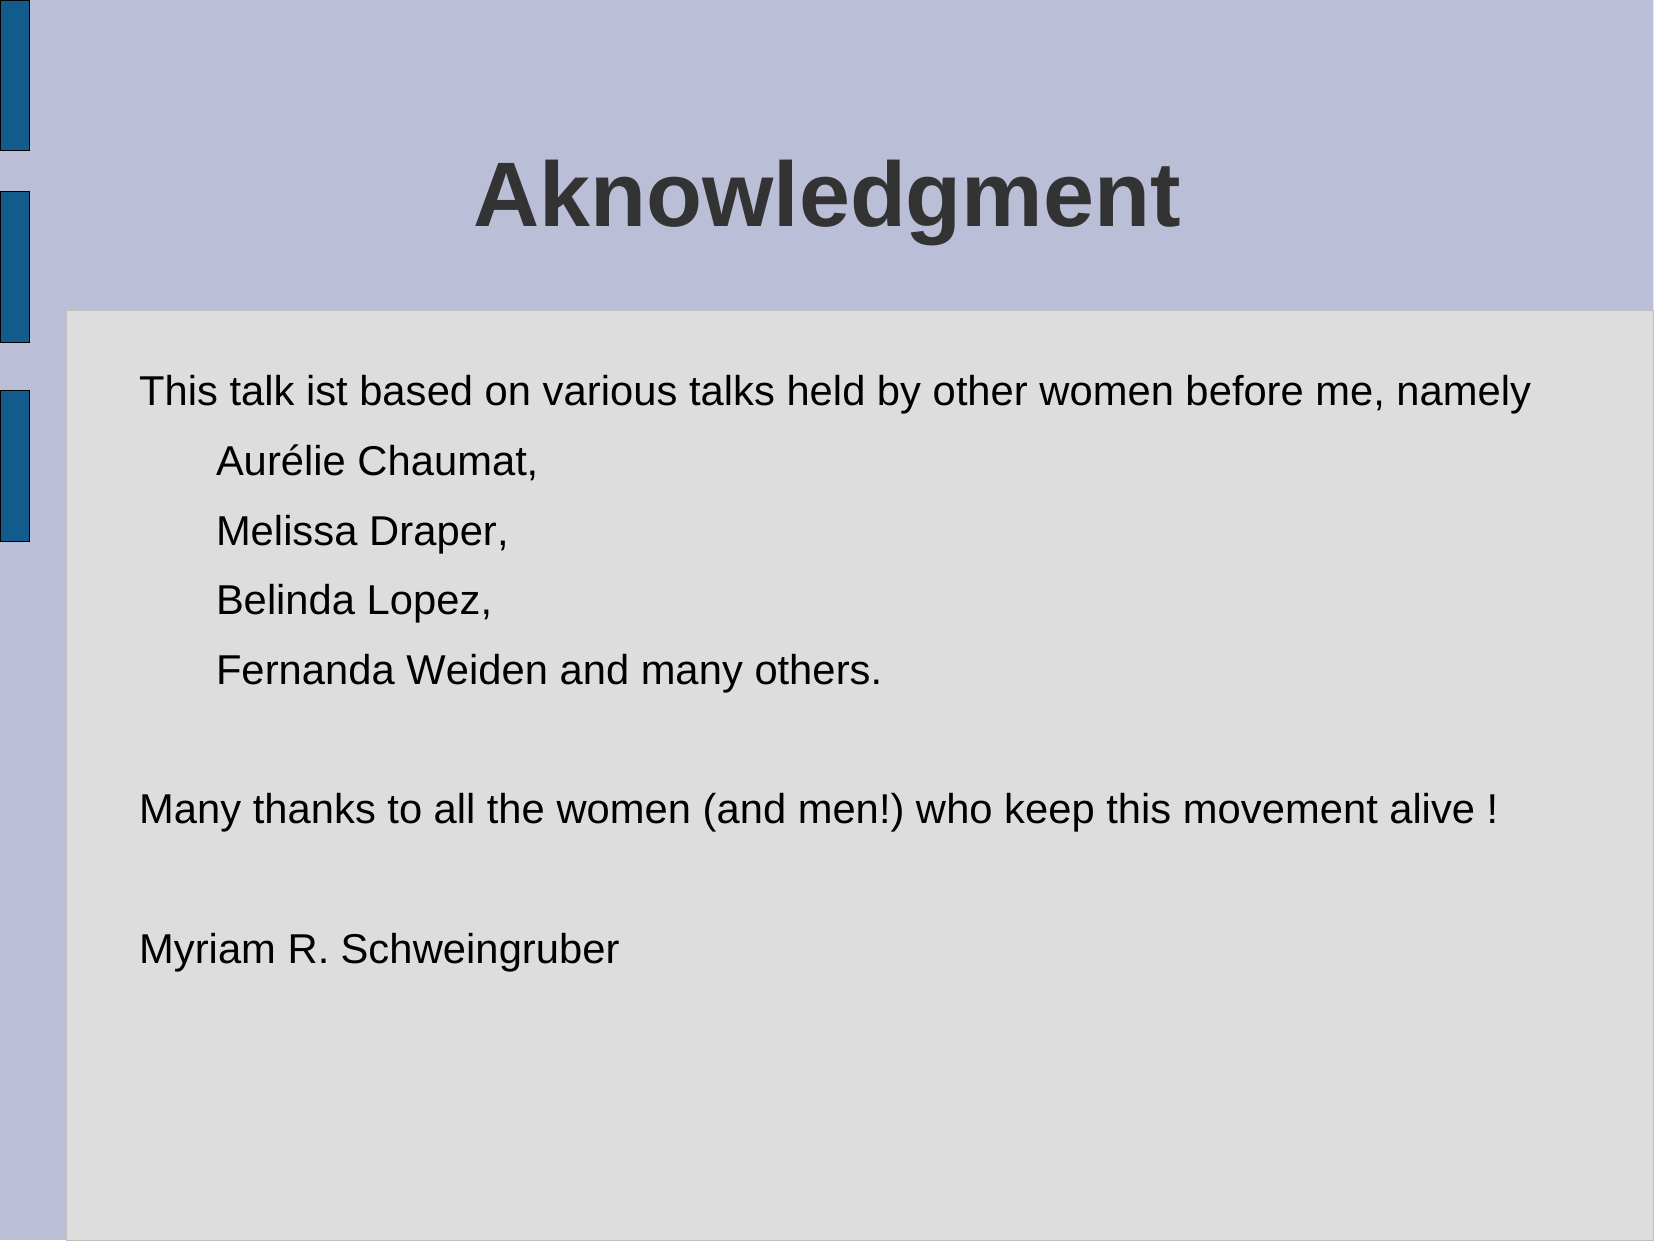

# Aknowledgment
This talk ist based on various talks held by other women before me, namely
Aurélie Chaumat,
Melissa Draper,
Belinda Lopez,
Fernanda Weiden and many others.
Many thanks to all the women (and men!) who keep this movement alive !
Myriam R. Schweingruber